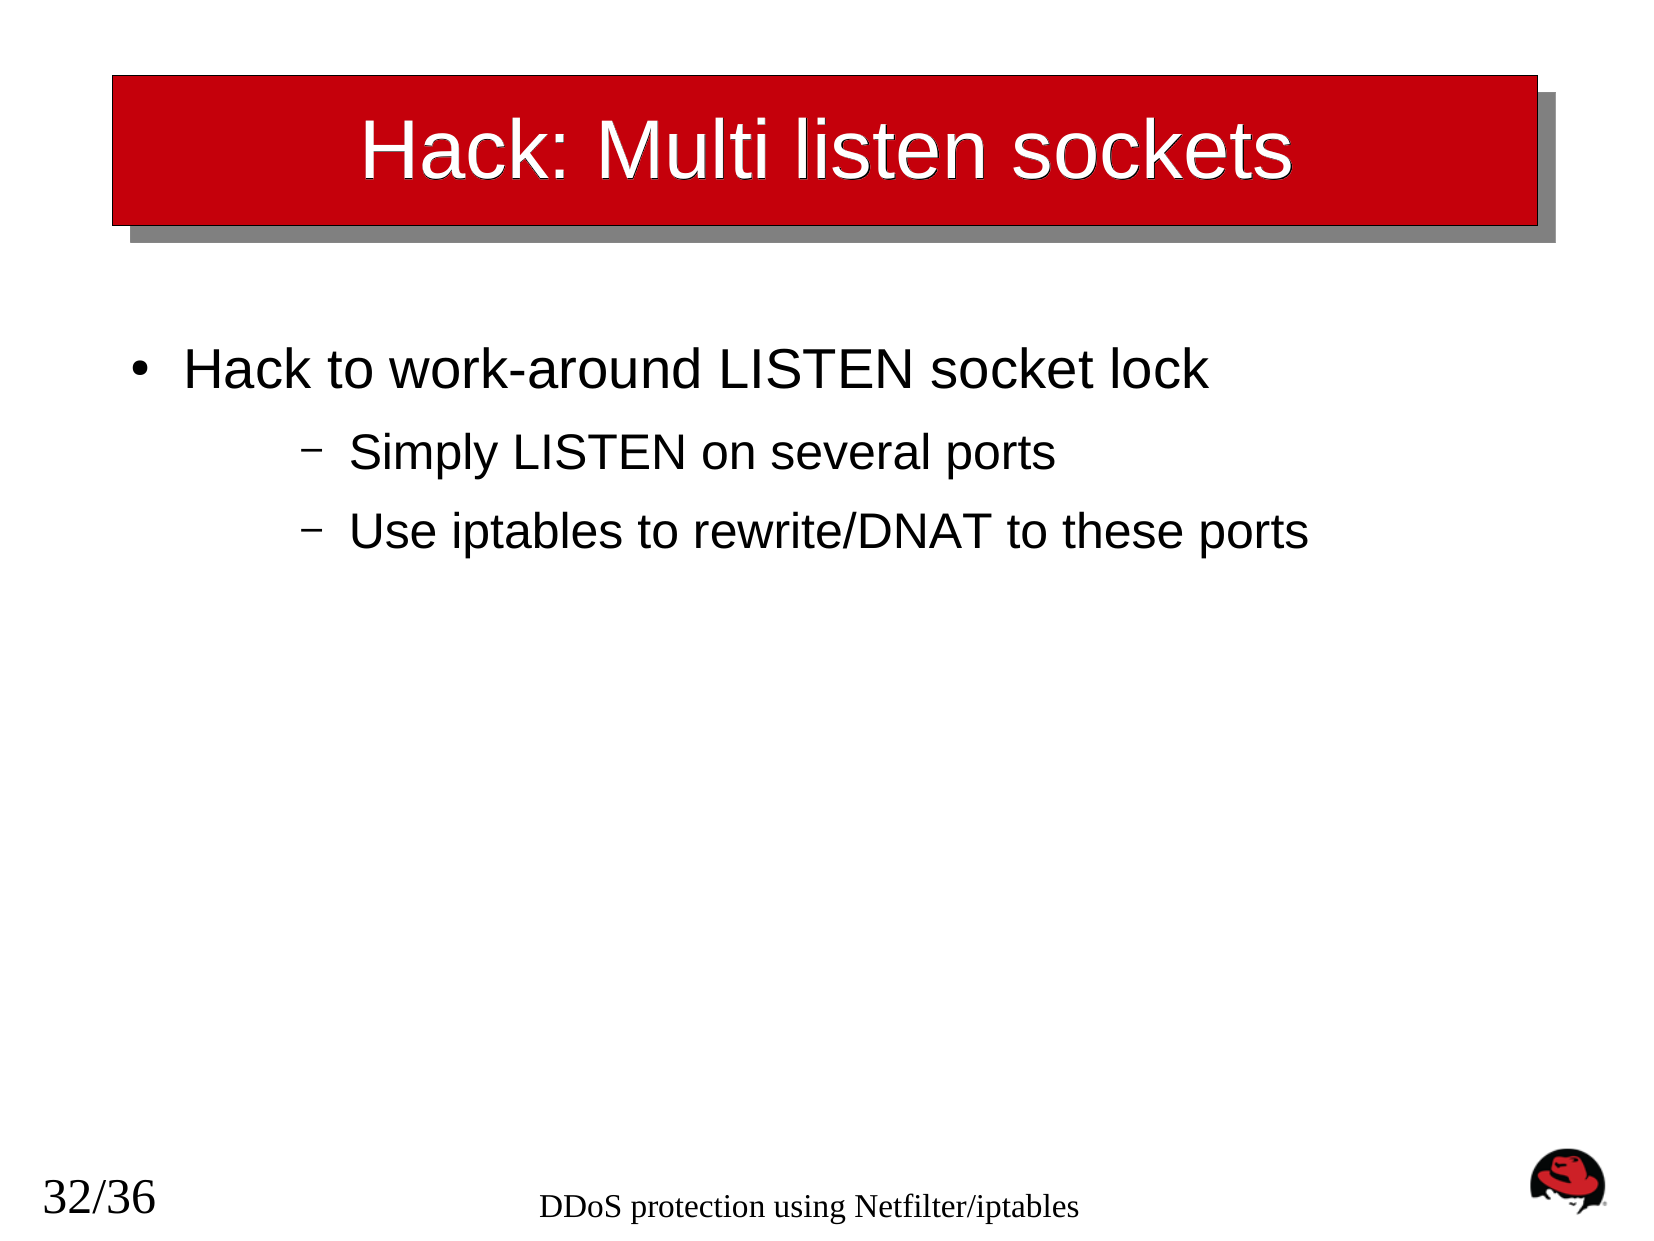

# Hack: Multi listen sockets
Hack to work-around LISTEN socket lock
Simply LISTEN on several ports
Use iptables to rewrite/DNAT to these ports